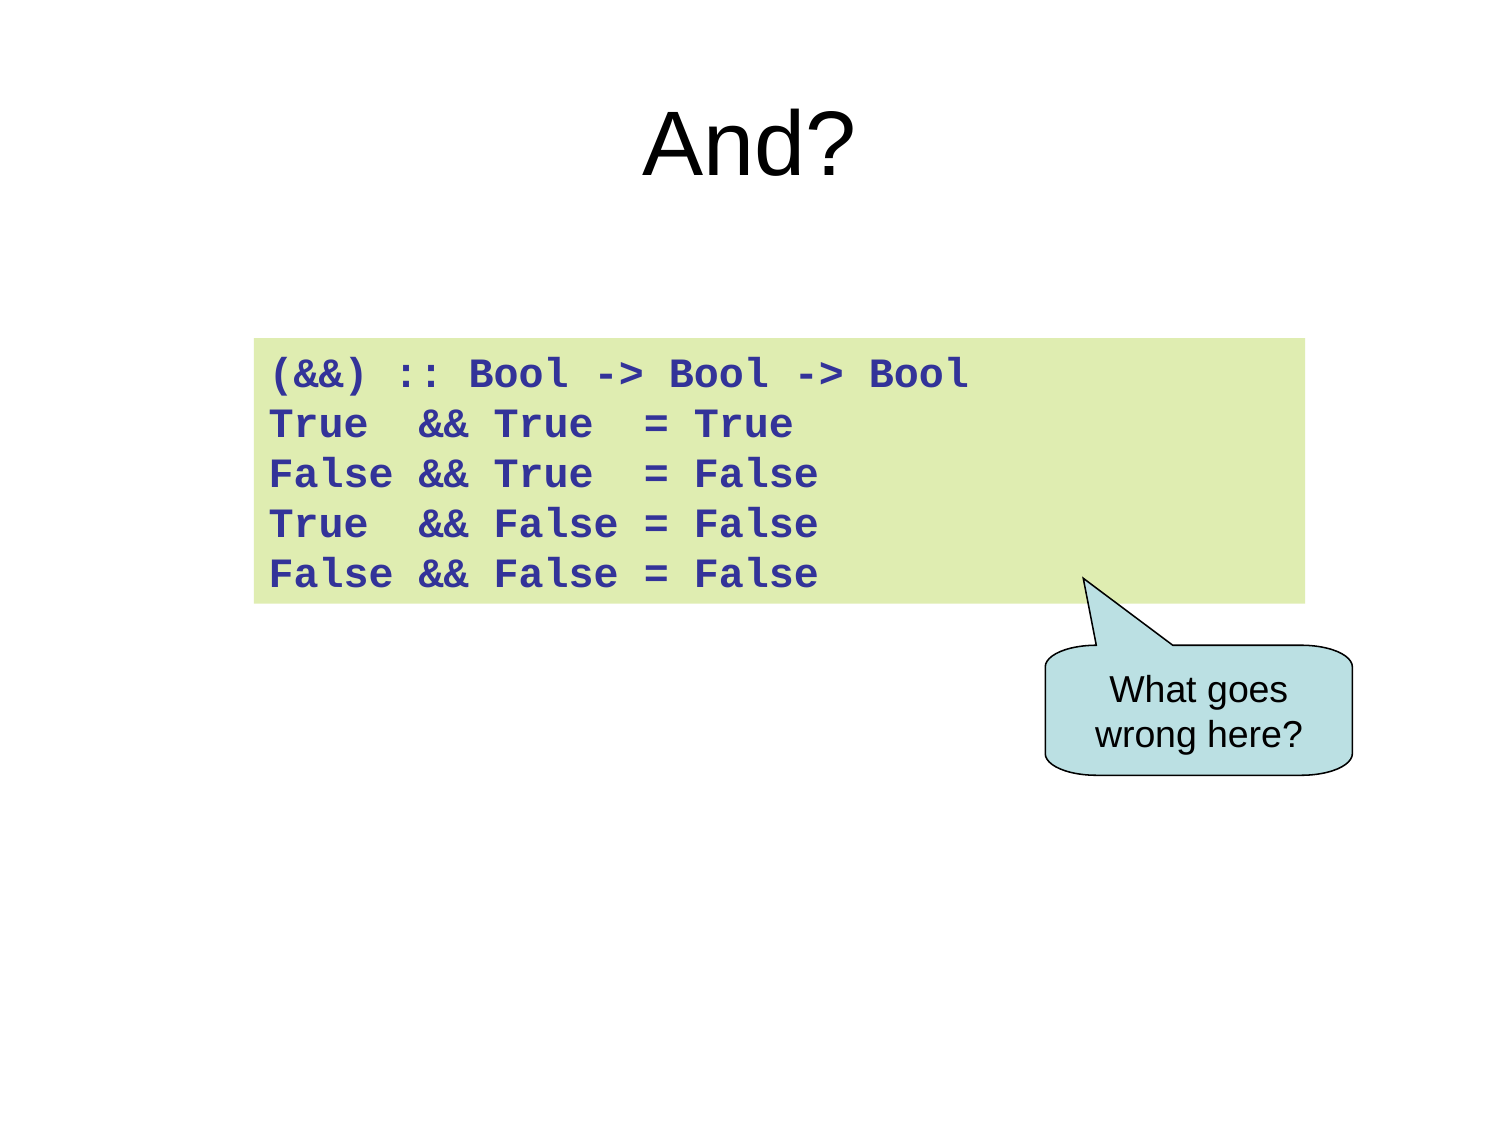

# And?
(&&) :: Bool -> Bool -> Bool
True && True = True
False && True = False
True && False = False
False && False = False
What goes wrong here?